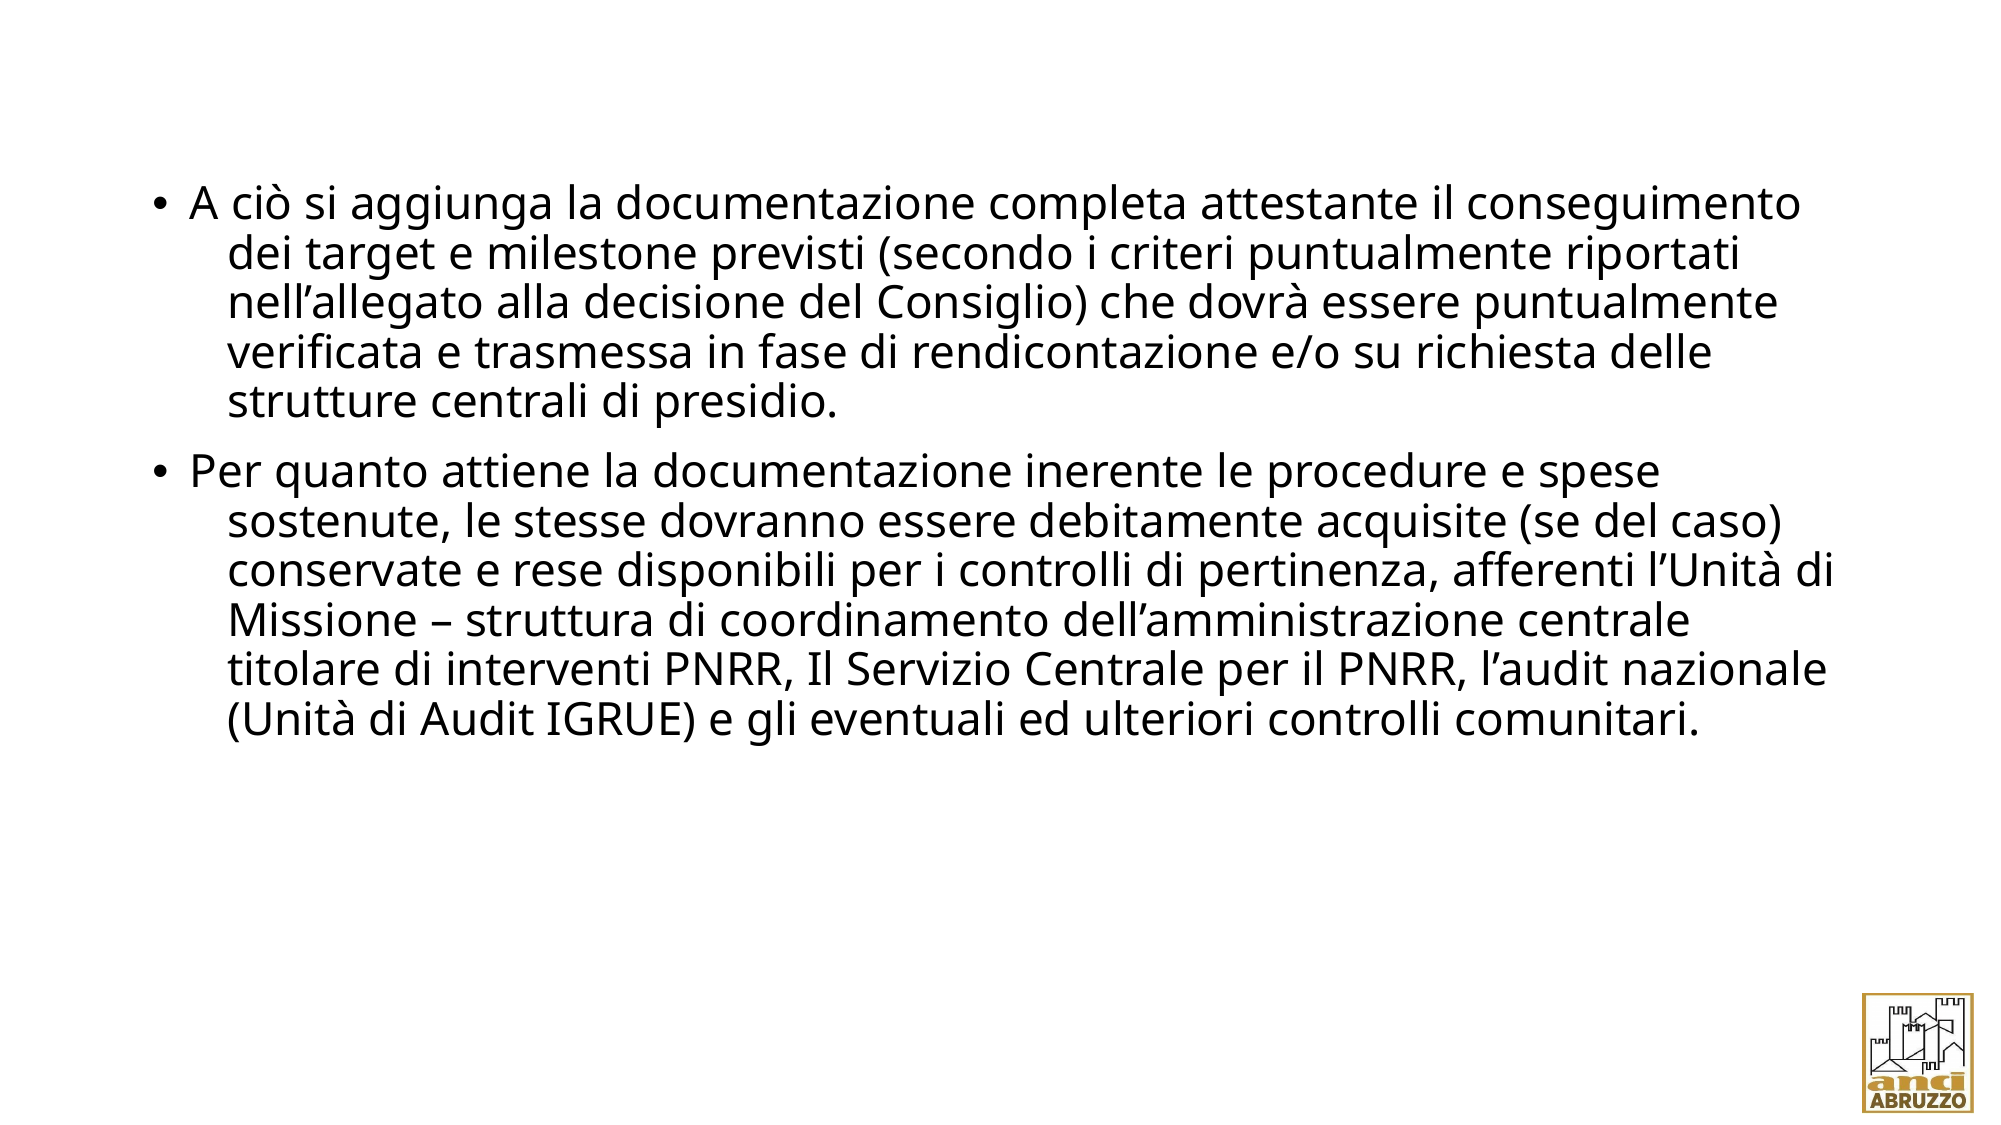

# A ciò si aggiunga la documentazione completa attestante il conseguimento dei target e milestone previsti (secondo i criteri puntualmente riportati nell’allegato alla decisione del Consiglio) che dovrà essere puntualmente verificata e trasmessa in fase di rendicontazione e/o su richiesta delle strutture centrali di presidio.
Per quanto attiene la documentazione inerente le procedure e spese sostenute, le stesse dovranno essere debitamente acquisite (se del caso) conservate e rese disponibili per i controlli di pertinenza, afferenti l’Unità di Missione – struttura di coordinamento dell’amministrazione centrale titolare di interventi PNRR, Il Servizio Centrale per il PNRR, l’audit nazionale (Unità di Audit IGRUE) e gli eventuali ed ulteriori controlli comunitari.